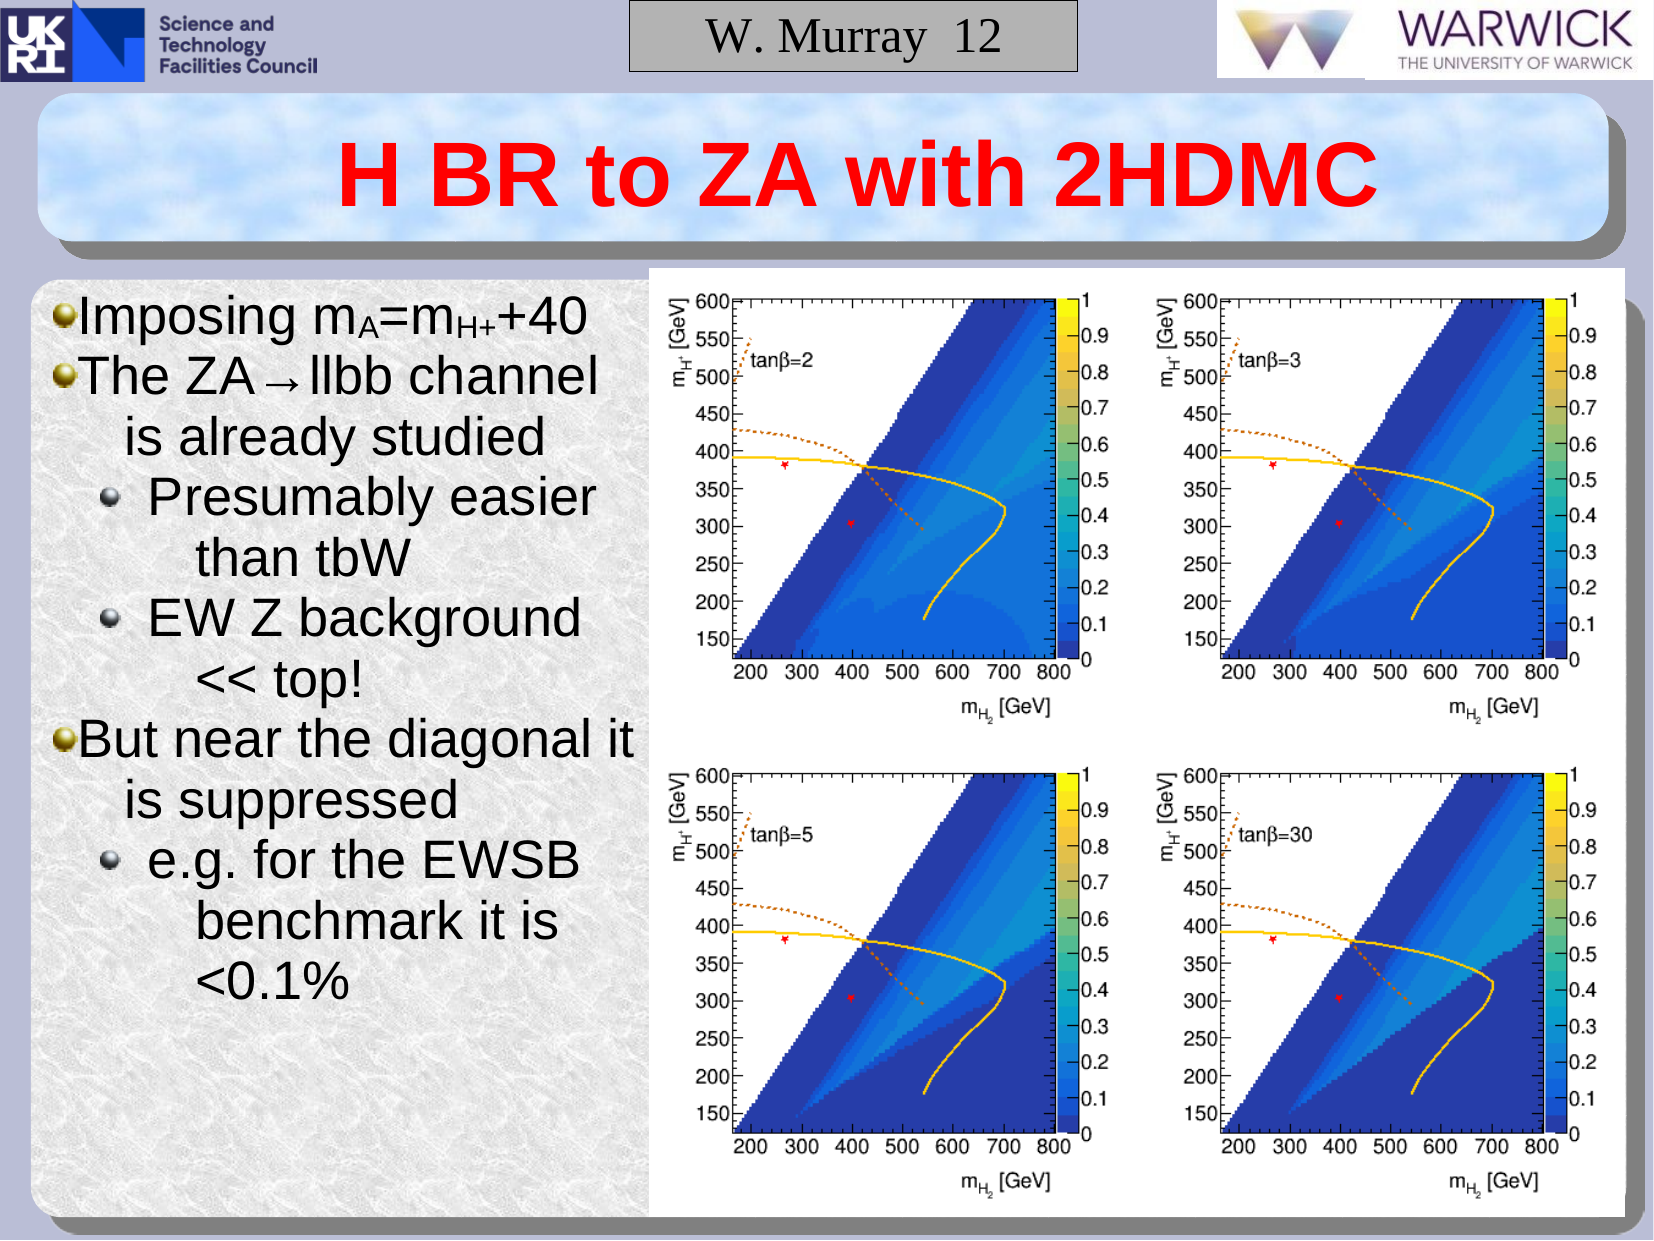

# H BR to ZA with 2HDMC
Imposing mA=mH++40
The ZA→llbb channel is already studied
Presumably easier than tbW
EW Z background << top!
But near the diagonal it is suppressed
e.g. for the EWSB benchmark it is <0.1%